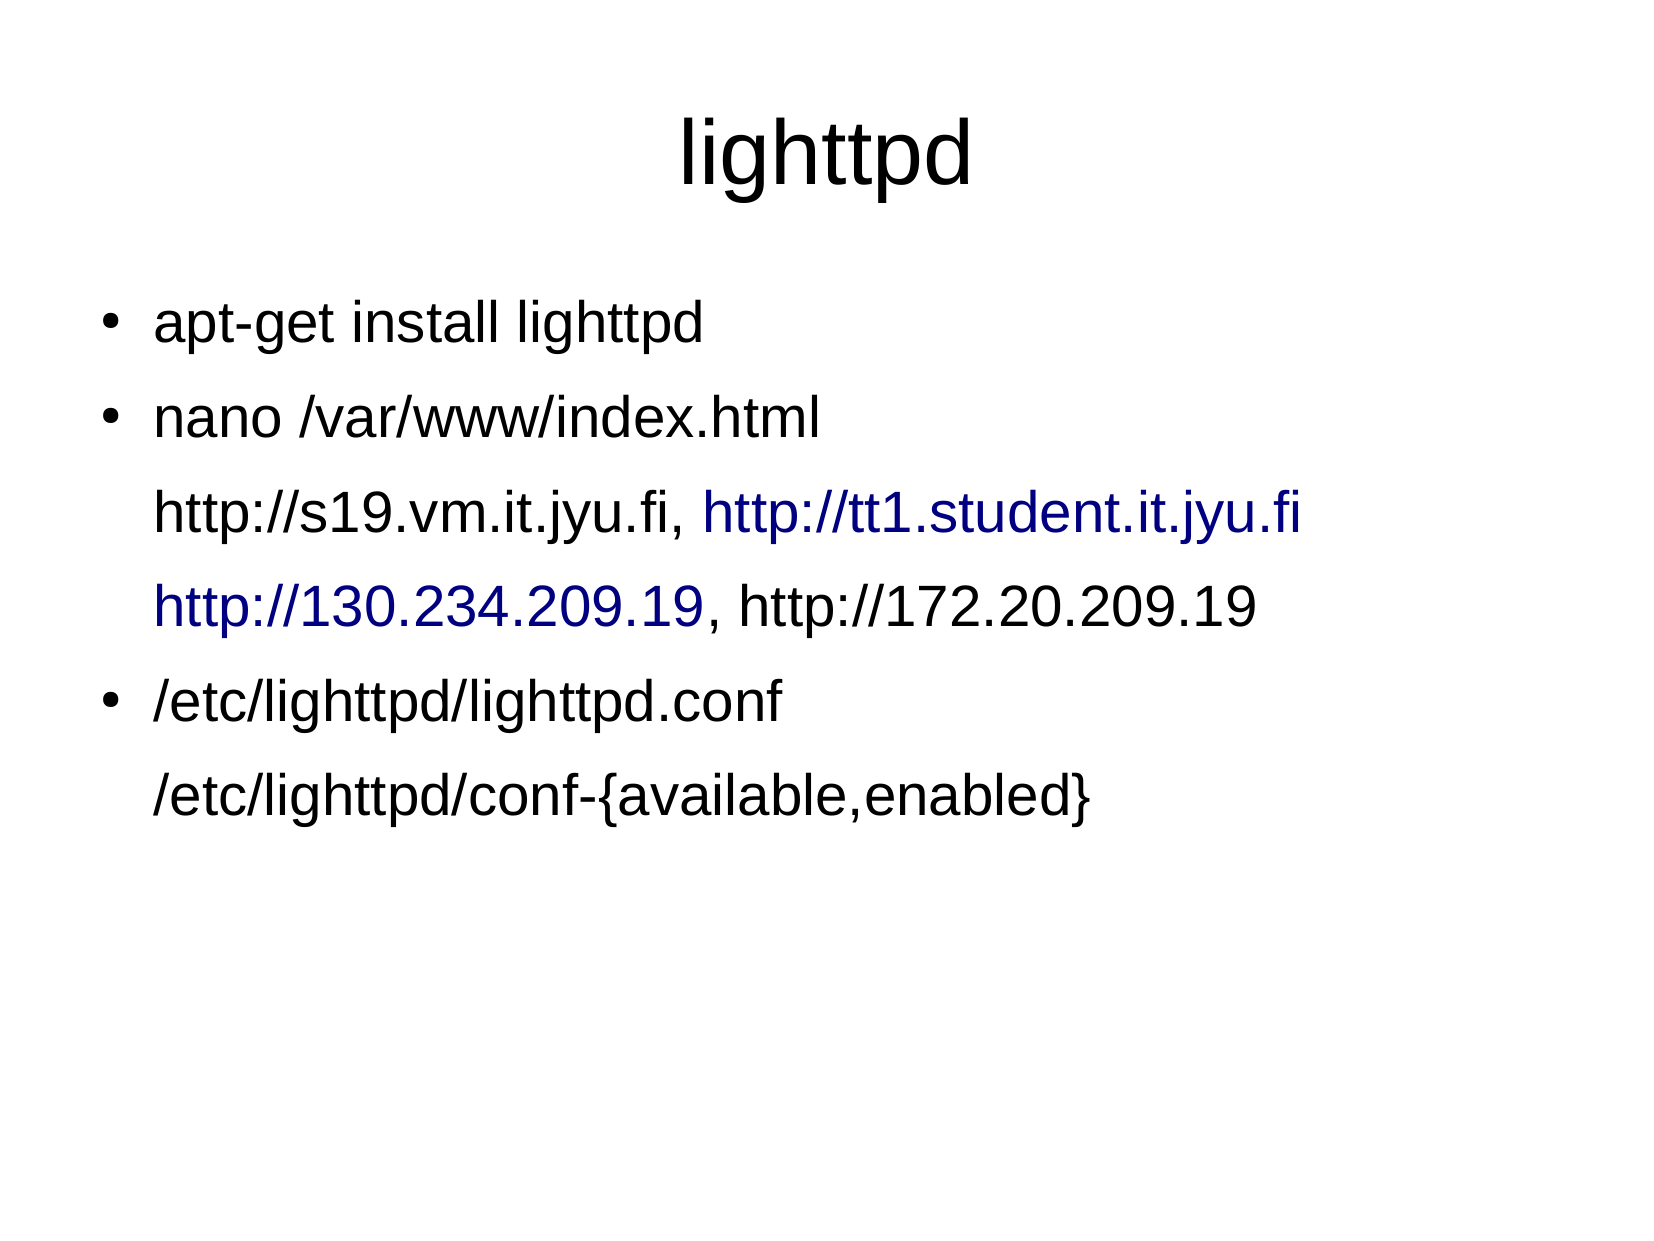

# lighttpd
apt-get install lighttpd
nano /var/www/index.html
http://s19.vm.it.jyu.fi, http://tt1.student.it.jyu.fi
http://130.234.209.19, http://172.20.209.19
/etc/lighttpd/lighttpd.conf
/etc/lighttpd/conf-{available,enabled}